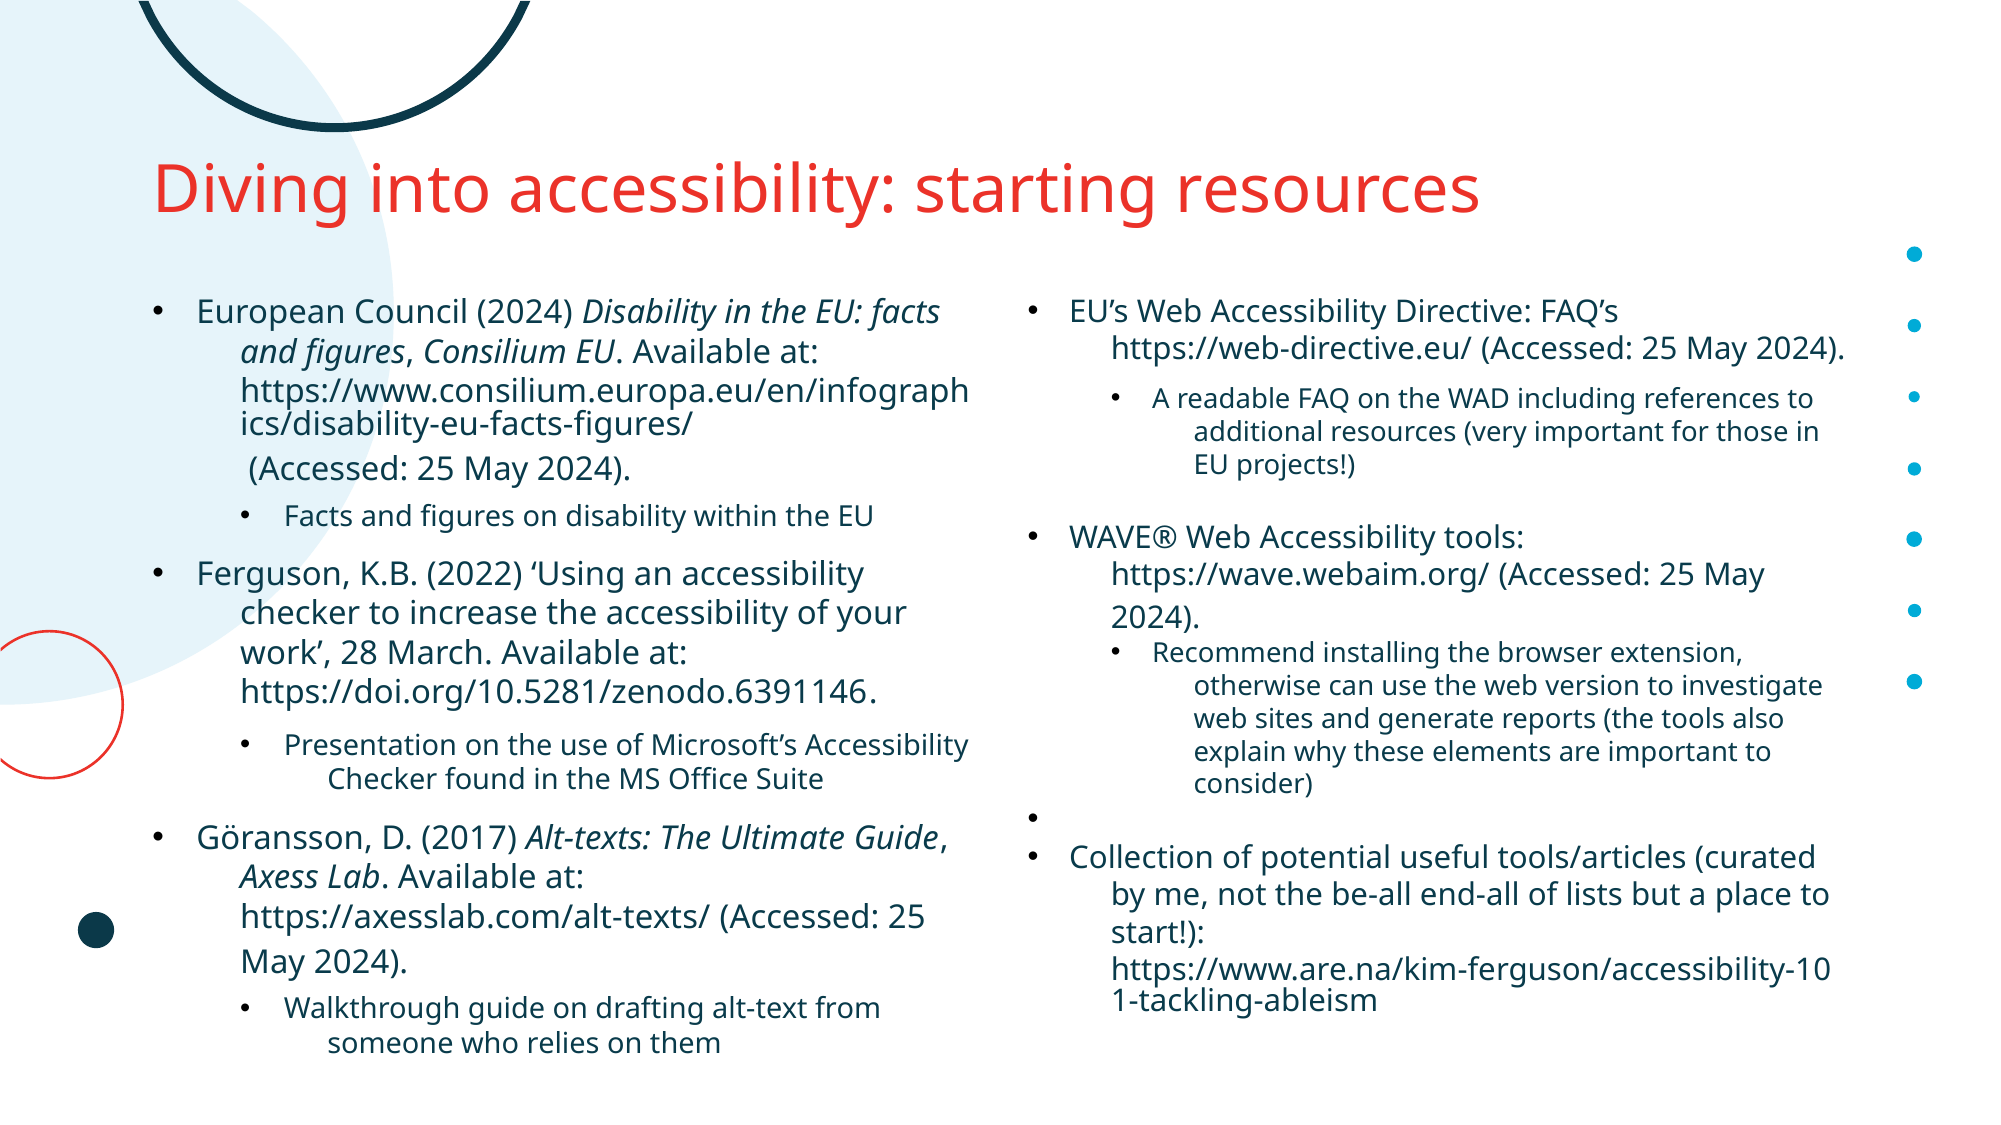

# Diving into accessibility: starting resources
European Council (2024) Disability in the EU: facts and figures, Consilium EU. Available at: https://www.consilium.europa.eu/en/infographics/disability-eu-facts-figures/ (Accessed: 25 May 2024).
Facts and figures on disability within the EU
Ferguson, K.B. (2022) ‘Using an accessibility checker to increase the accessibility of your work’, 28 March. Available at: https://doi.org/10.5281/zenodo.6391146.
Presentation on the use of Microsoft’s Accessibility Checker found in the MS Office Suite
Göransson, D. (2017) Alt-texts: The Ultimate Guide, Axess Lab. Available at: https://axesslab.com/alt-texts/ (Accessed: 25 May 2024).
Walkthrough guide on drafting alt-text from someone who relies on them
EU’s Web Accessibility Directive: FAQ’s https://web-directive.eu/ (Accessed: 25 May 2024).
A readable FAQ on the WAD including references to additional resources (very important for those in EU projects!)
WAVE® Web Accessibility tools: https://wave.webaim.org/ (Accessed: 25 May 2024).
Recommend installing the browser extension, otherwise can use the web version to investigate web sites and generate reports (the tools also explain why these elements are important to consider)
Collection of potential useful tools/articles (curated by me, not the be-all end-all of lists but a place to start!): https://www.are.na/kim-ferguson/accessibility-101-tackling-ableism